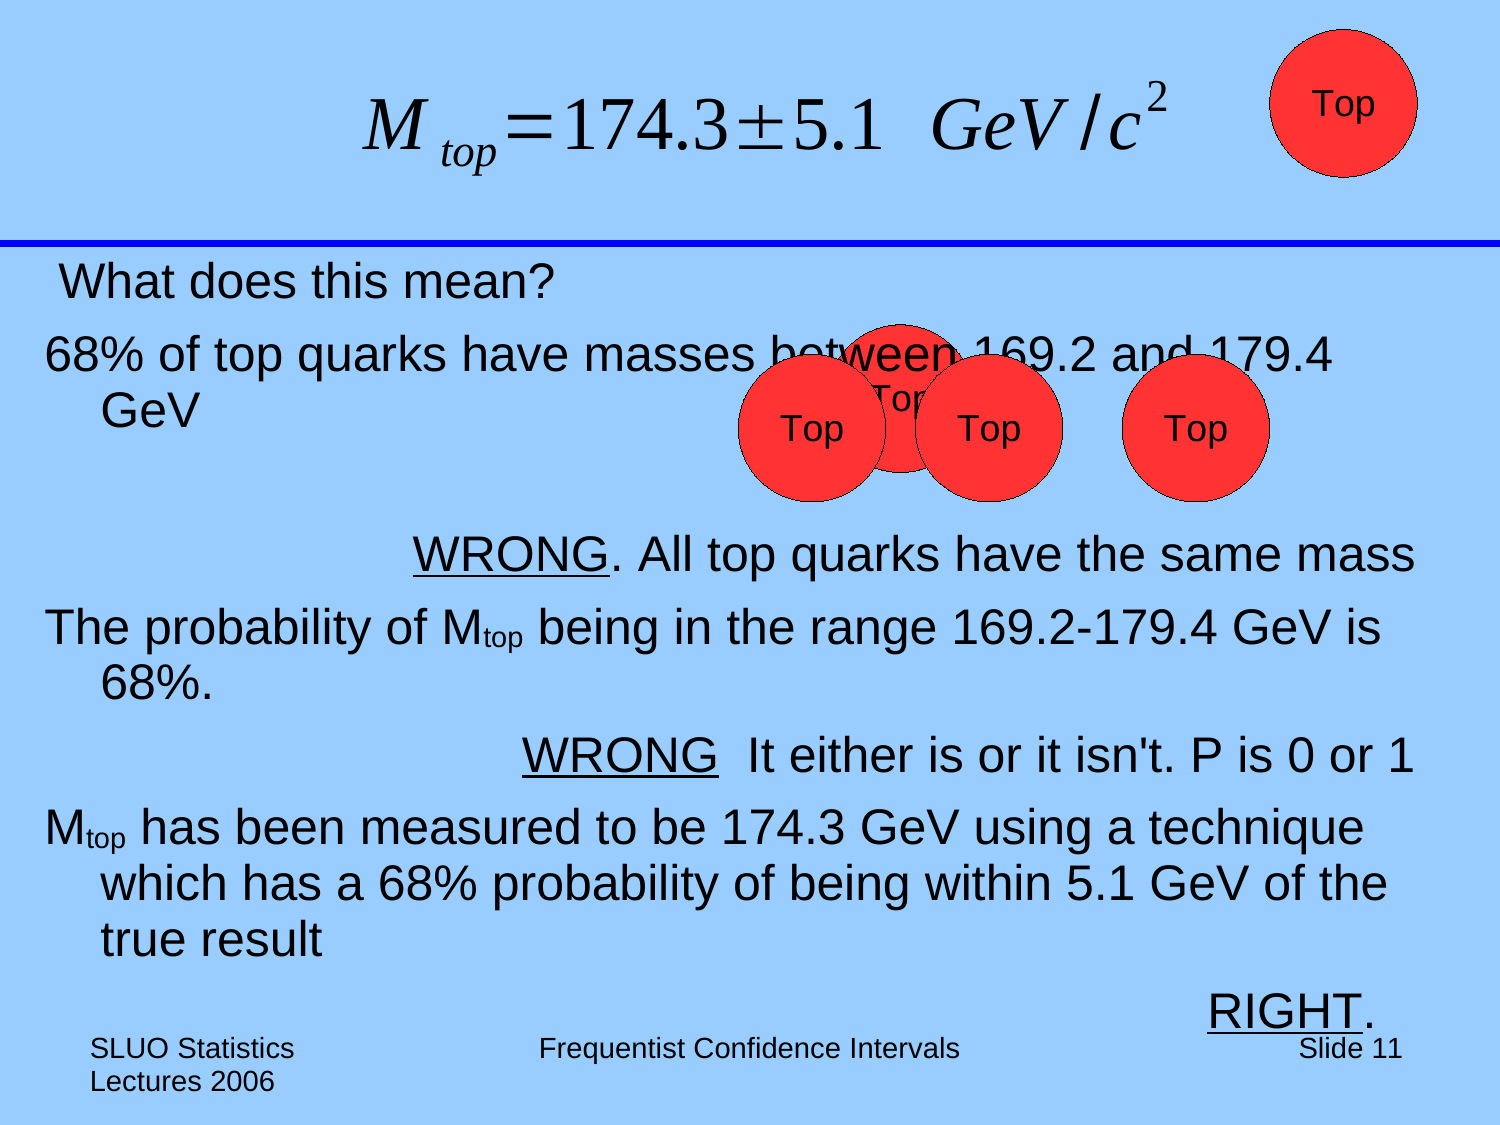

Top
# What does this mean?
68% of top quarks have masses between 169.2 and 179.4 GeV
WRONG. All top quarks have the same mass
The probability of Mtop being in the range 169.2-179.4 GeV is 68%.
WRONG It either is or it isn't. P is 0 or 1
Mtop has been measured to be 174.3 GeV using a technique which has a 68% probability of being within 5.1 GeV of the true result
RIGHT.
Top
Top
Top
Top
11